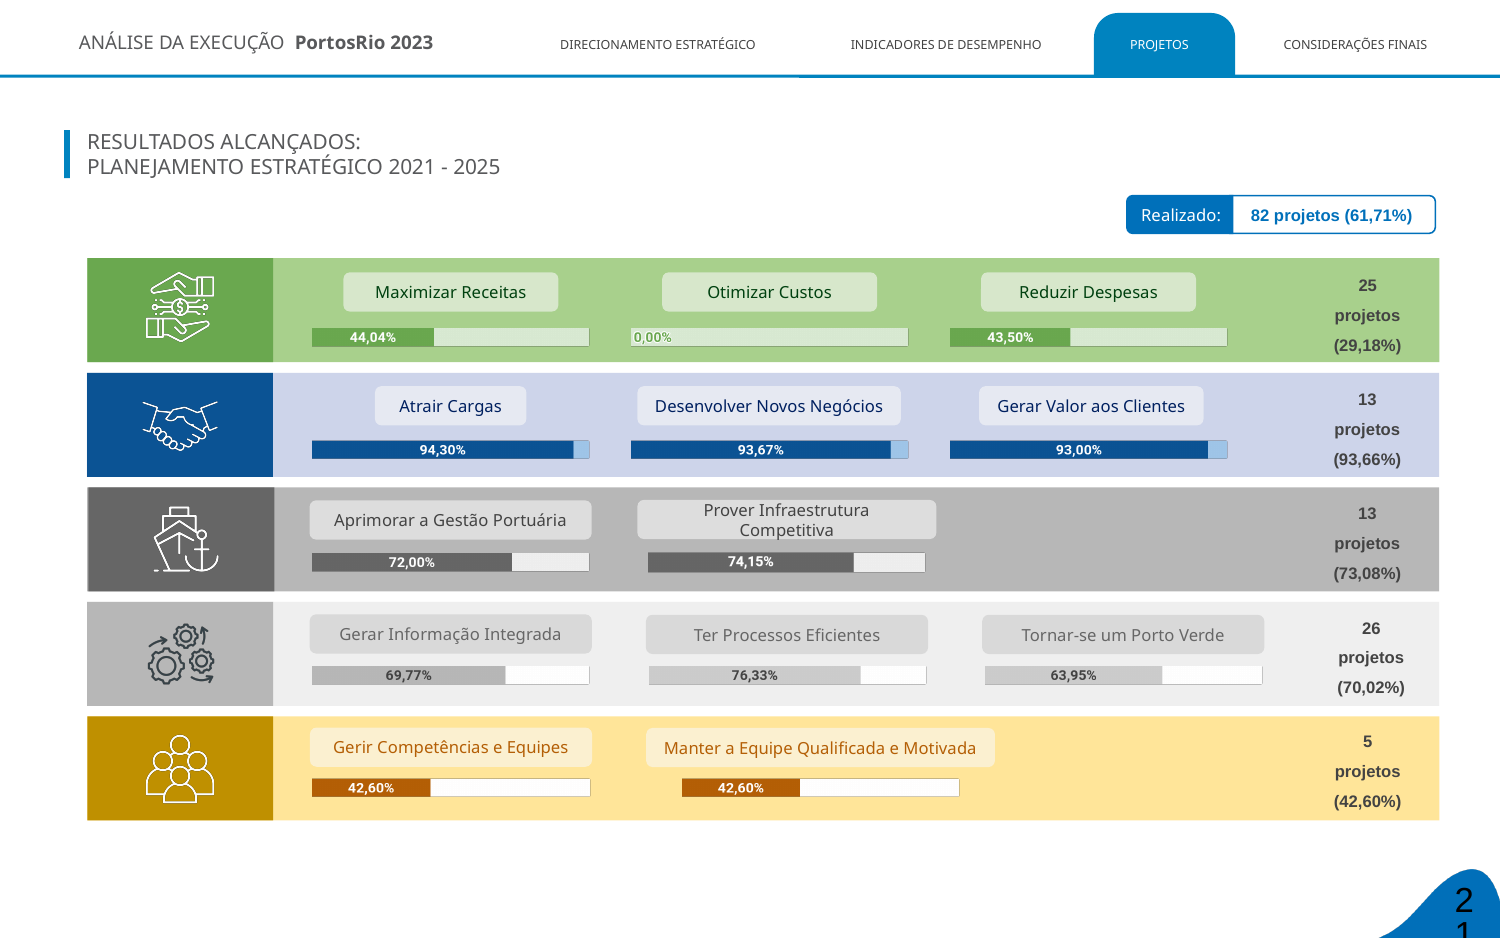

ANÁLISE DA EXECUÇÃO PortosRio 2023
DIRECIONAMENTO ESTRATÉGICO
INDICADORES DE DESEMPENHO
PROJETOS
CONSIDERAÇÕES FINAIS
RESULTADOS ALCANÇADOS:
PLANEJAMENTO ESTRATÉGICO 2021 - 2025
82 projetos (61,71%)
Realizado:
25
projetos
(29,18%)
Maximizar Receitas
Otimizar Custos
Reduzir Despesas
13
projetos
(93,66%)
Atrair Cargas
Desenvolver Novos Negócios
Gerar Valor aos Clientes
13
projetos
(73,08%)
Prover Infraestrutura Competitiva
Aprimorar a Gestão Portuária
26
projetos
(70,02%)
Gerar Informação Integrada
Ter Processos Eficientes
Tornar-se um Porto Verde
5
projetos
(42,60%)
Gerir Competências e Equipes
Manter a Equipe Qualificada e Motivada